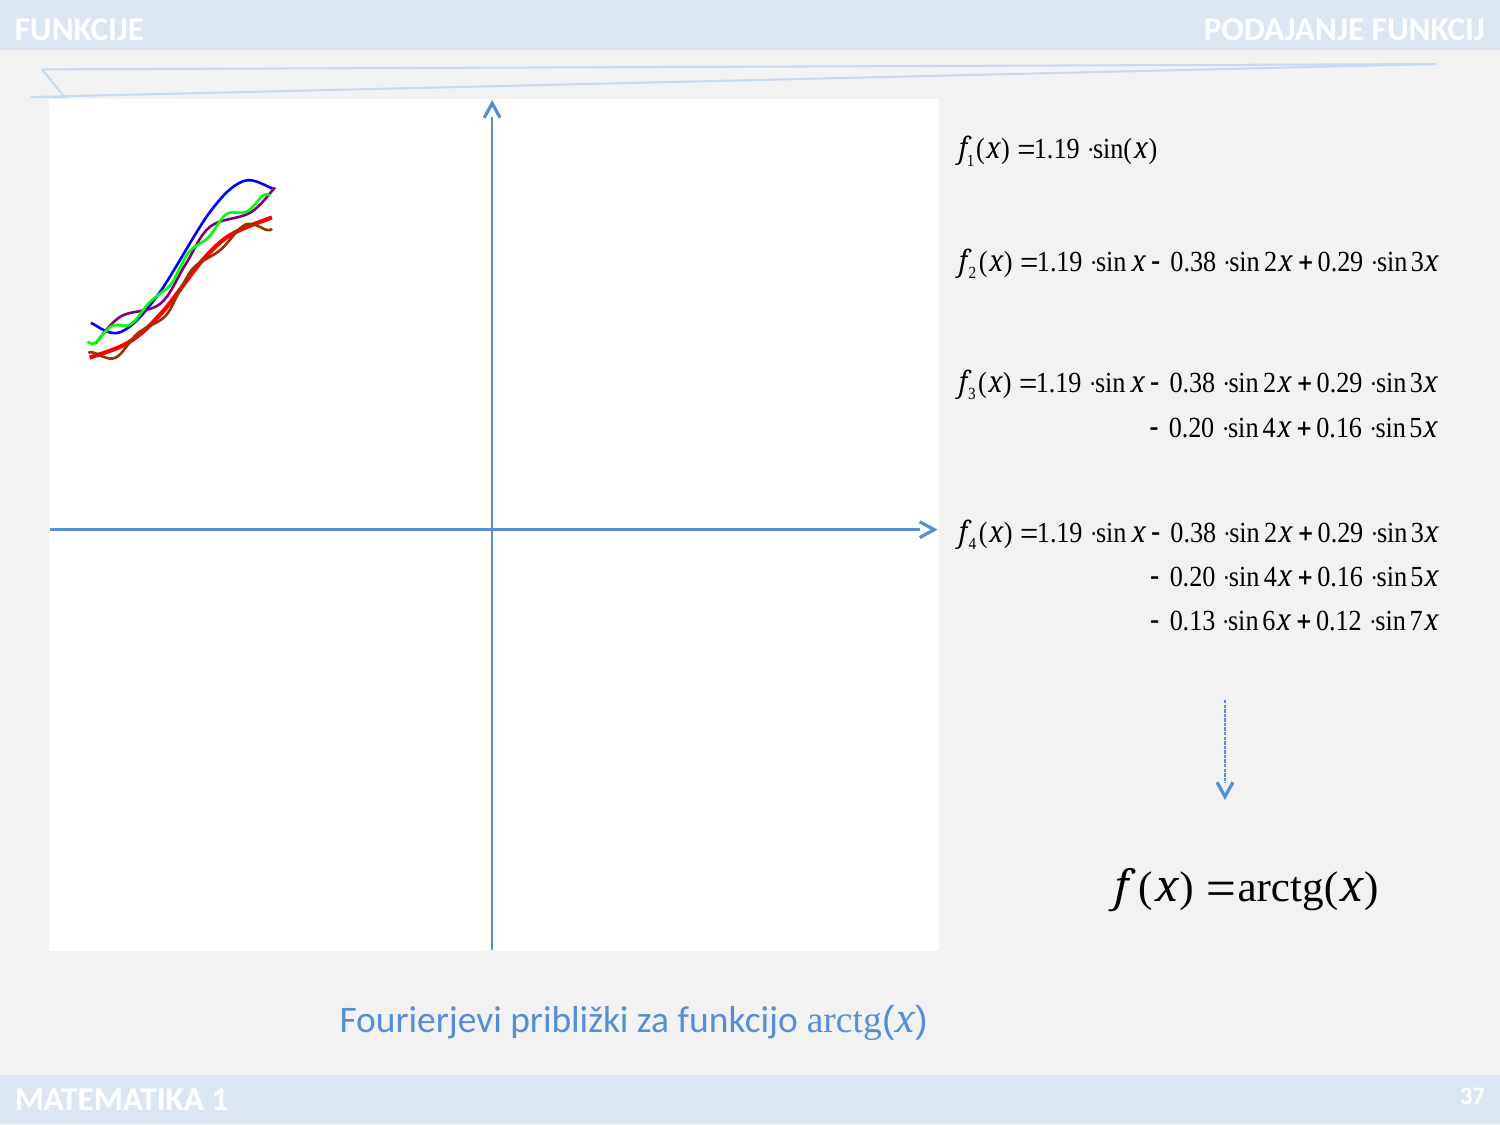

FUNKCIJE
PODAJANJE FUNKCIJ
Fourierjevi približki za funkcijo arctg(x)
MATEMATIKA 1